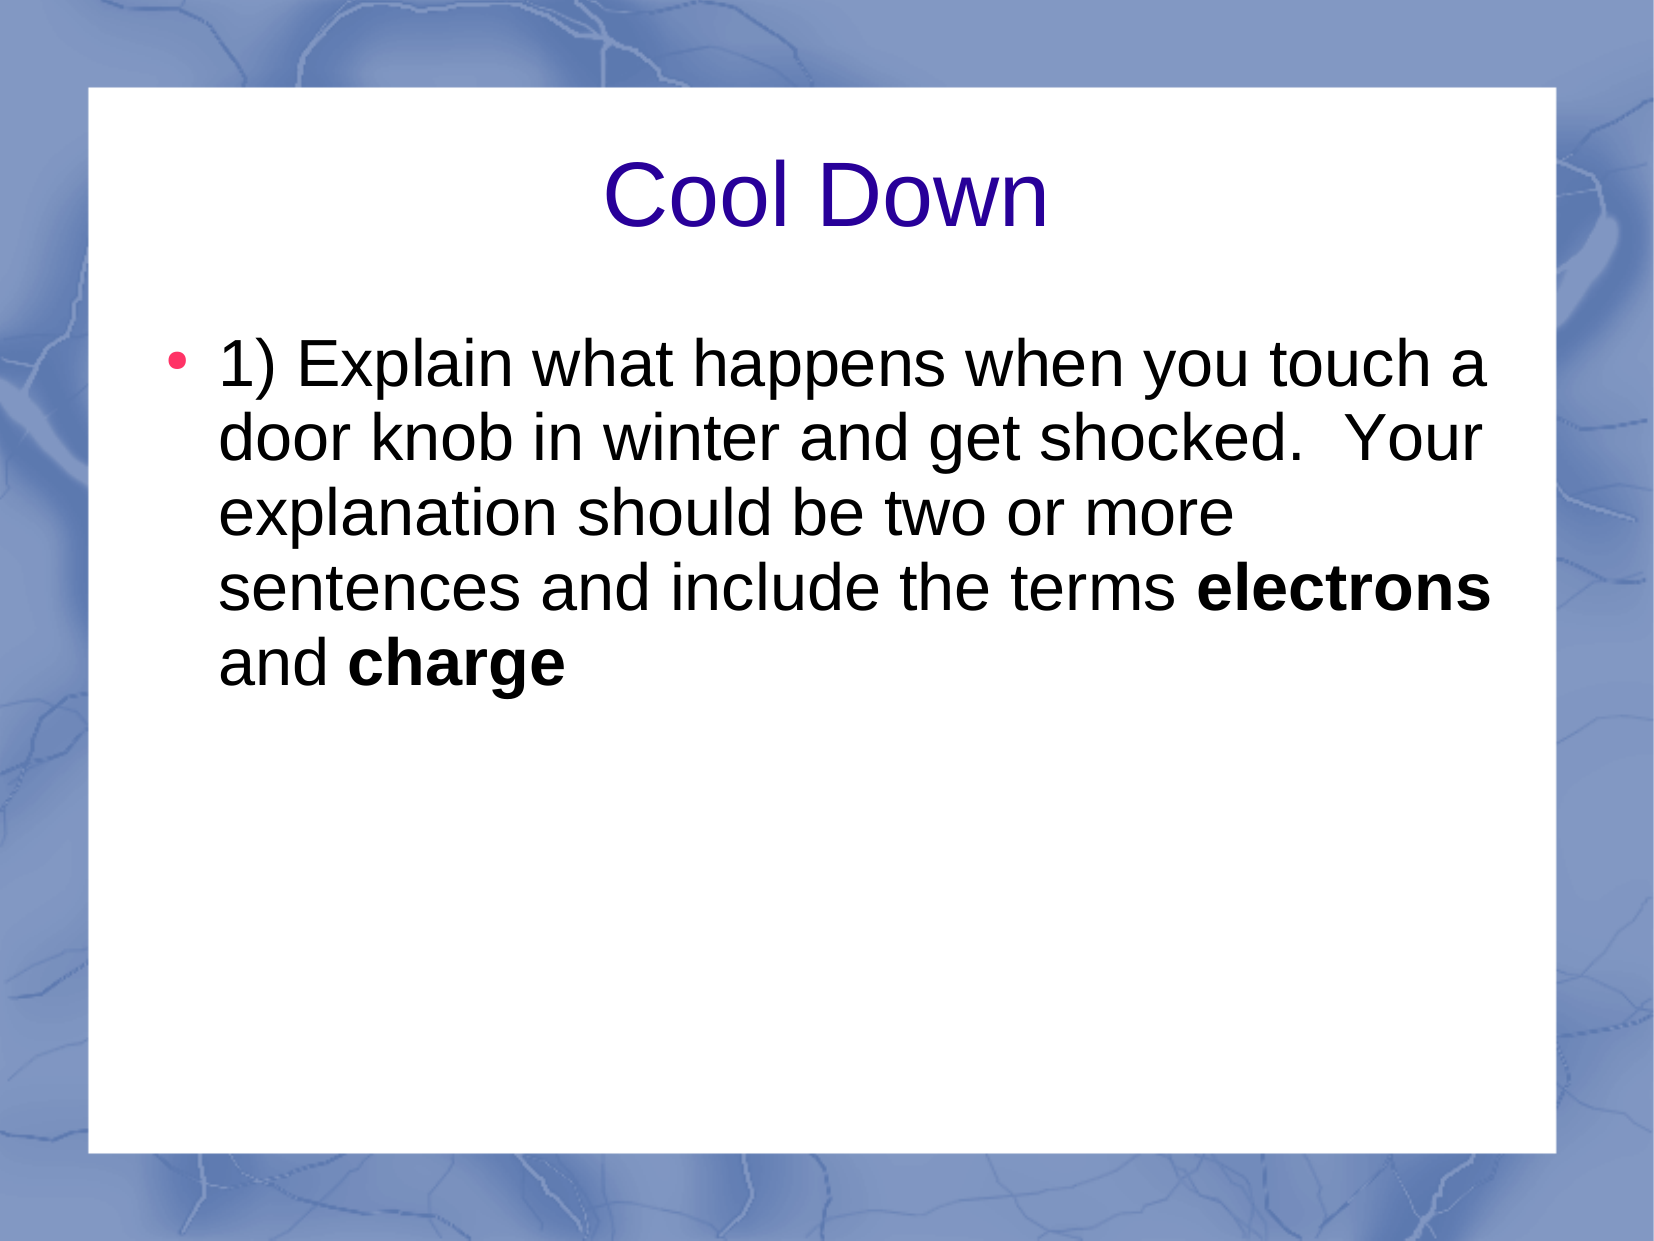

# Cool Down
1) Explain what happens when you touch a door knob in winter and get shocked. Your explanation should be two or more sentences and include the terms electrons and charge